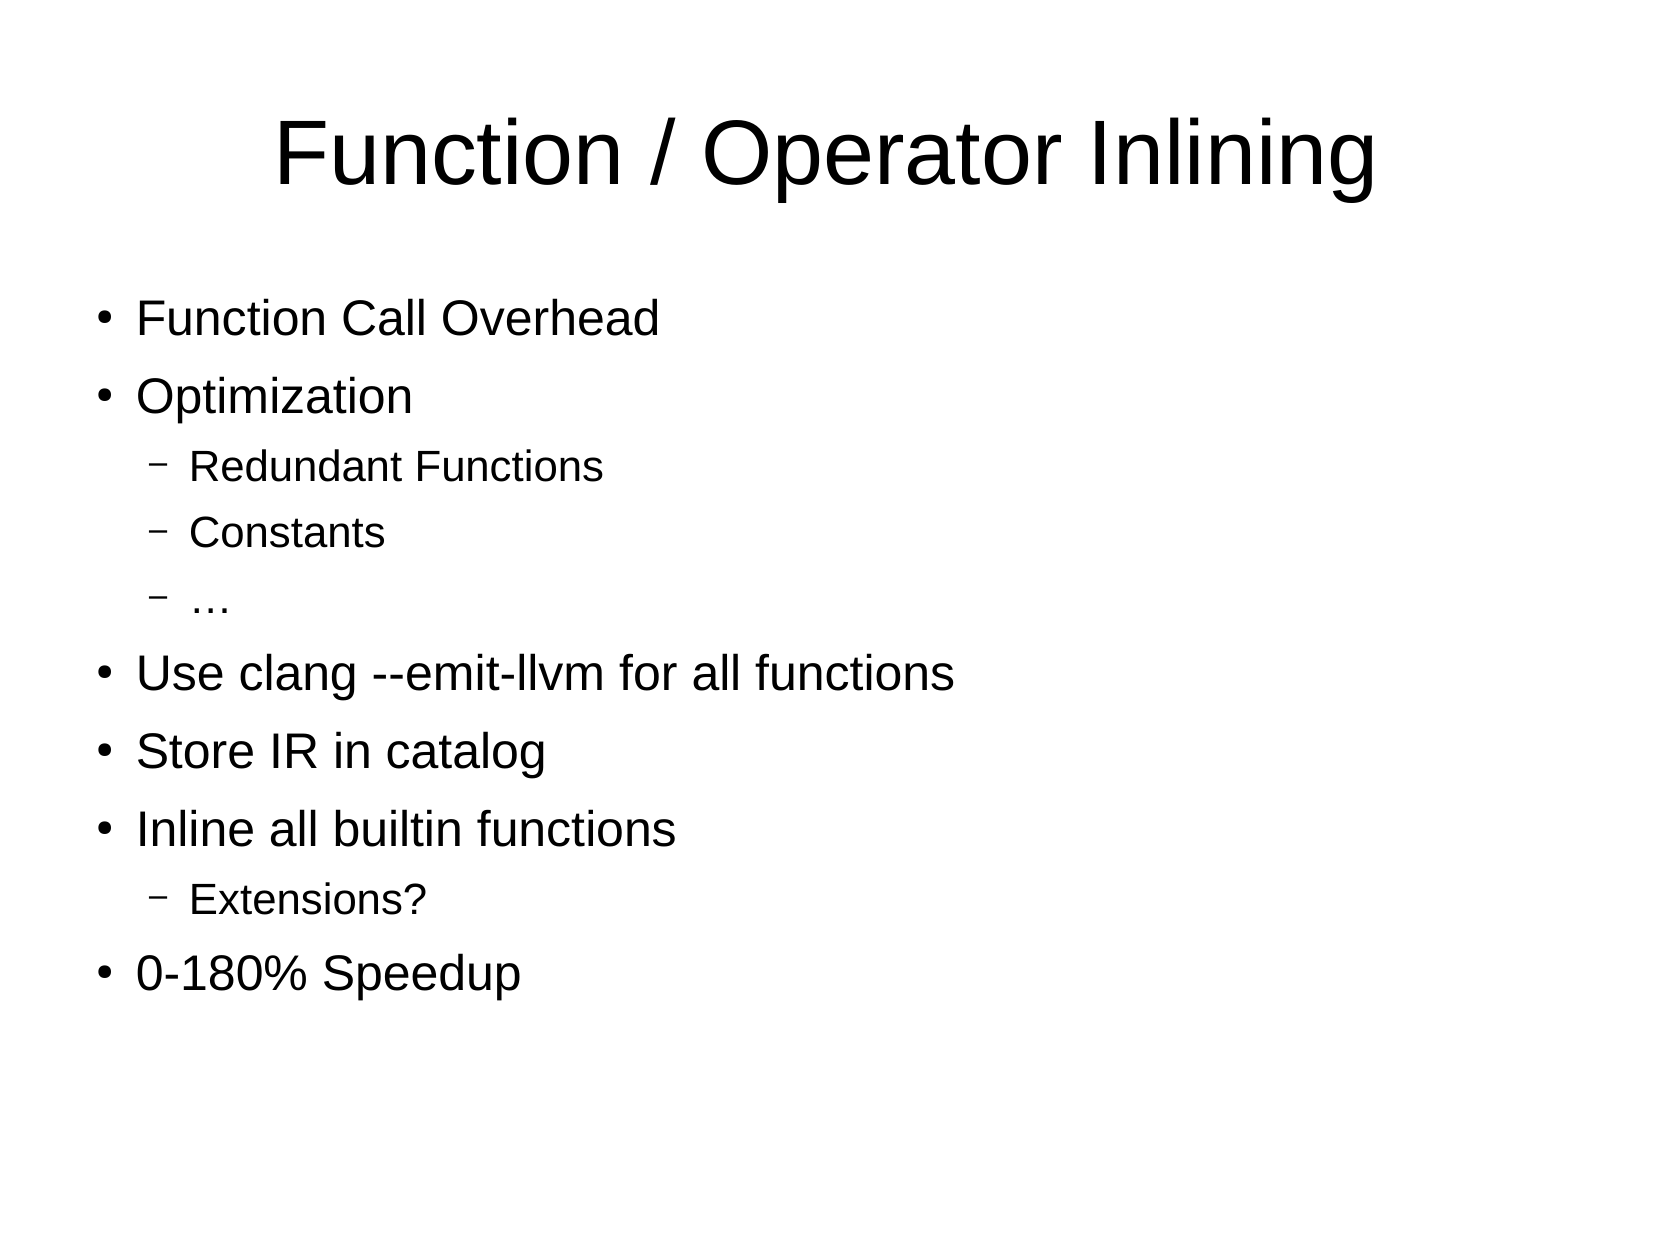

# Function / Operator Inlining
Function Call Overhead
Optimization
Redundant Functions
Constants
…
Use clang --emit-llvm for all functions
Store IR in catalog
Inline all builtin functions
Extensions?
0-180% Speedup